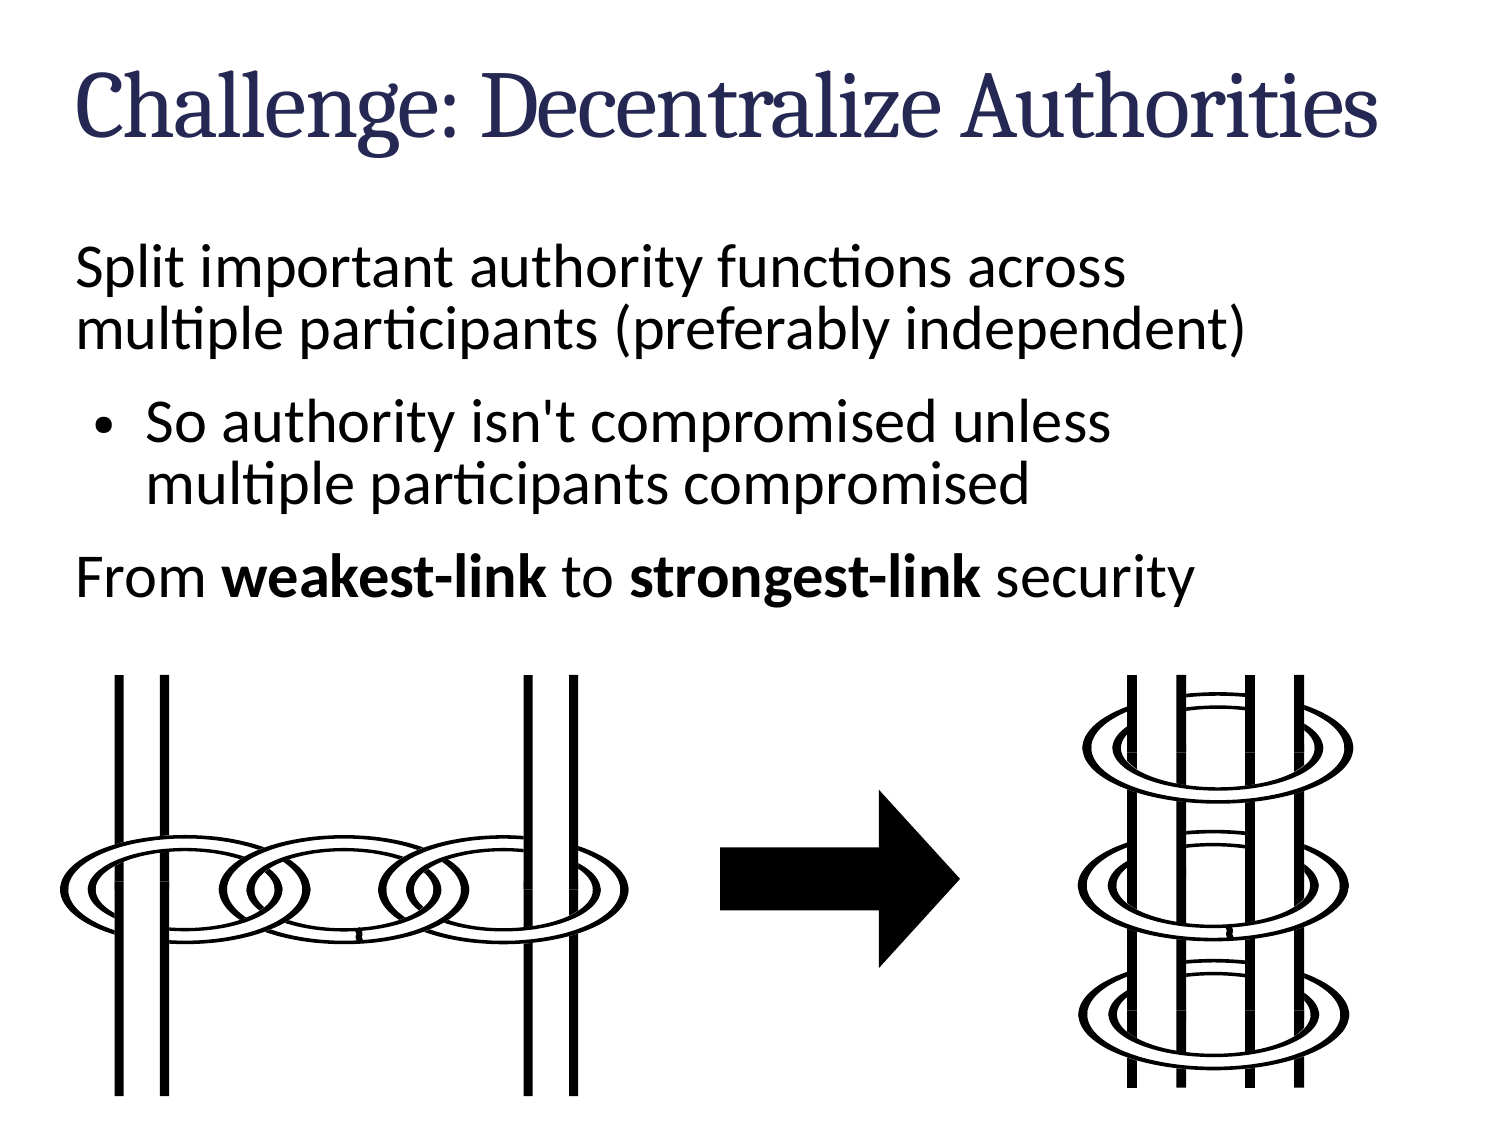

# Challenge: Decentralize Authorities
Split important authority functions across
multiple participants (preferably independent)
So authority isn't compromised unless
multiple participants compromised
From weakest-link to strongest-link security